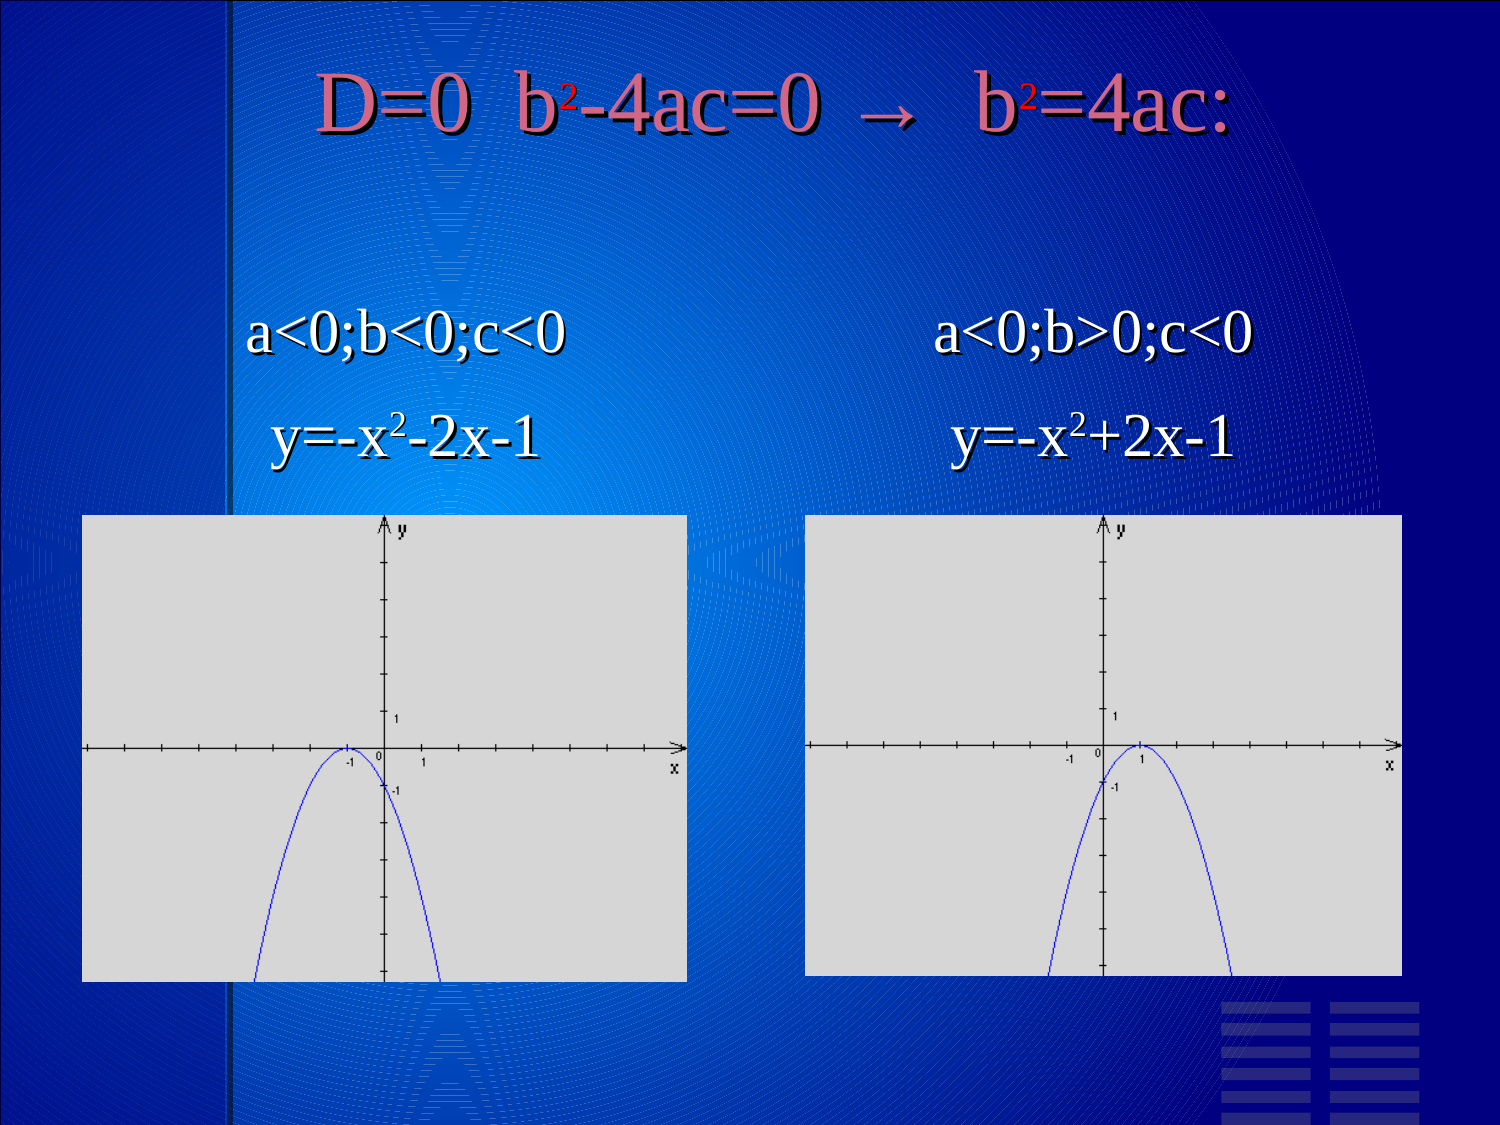

# D=0 b2-4ac=0 → b2=4ac:
a<0;b<0;c<0
y=-х2-2x-1
a<0;b>0;c<0
y=-х2+2x-1